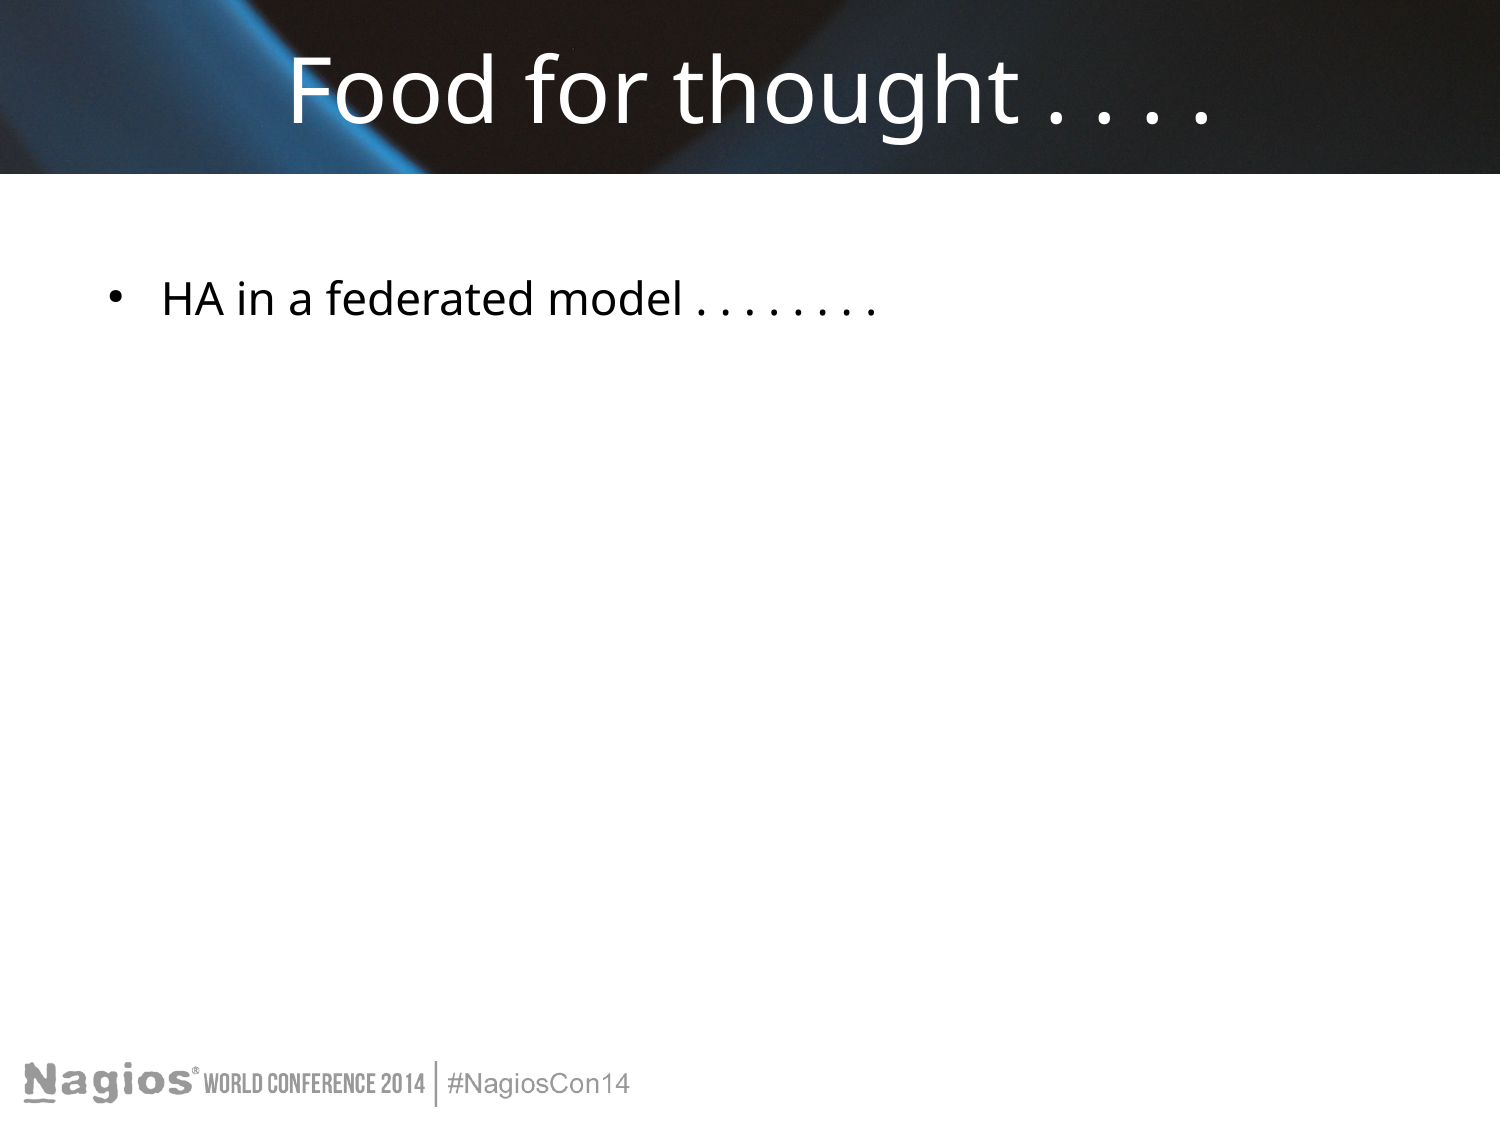

# Food for thought . . . .
HA in a federated model . . . . . . . .